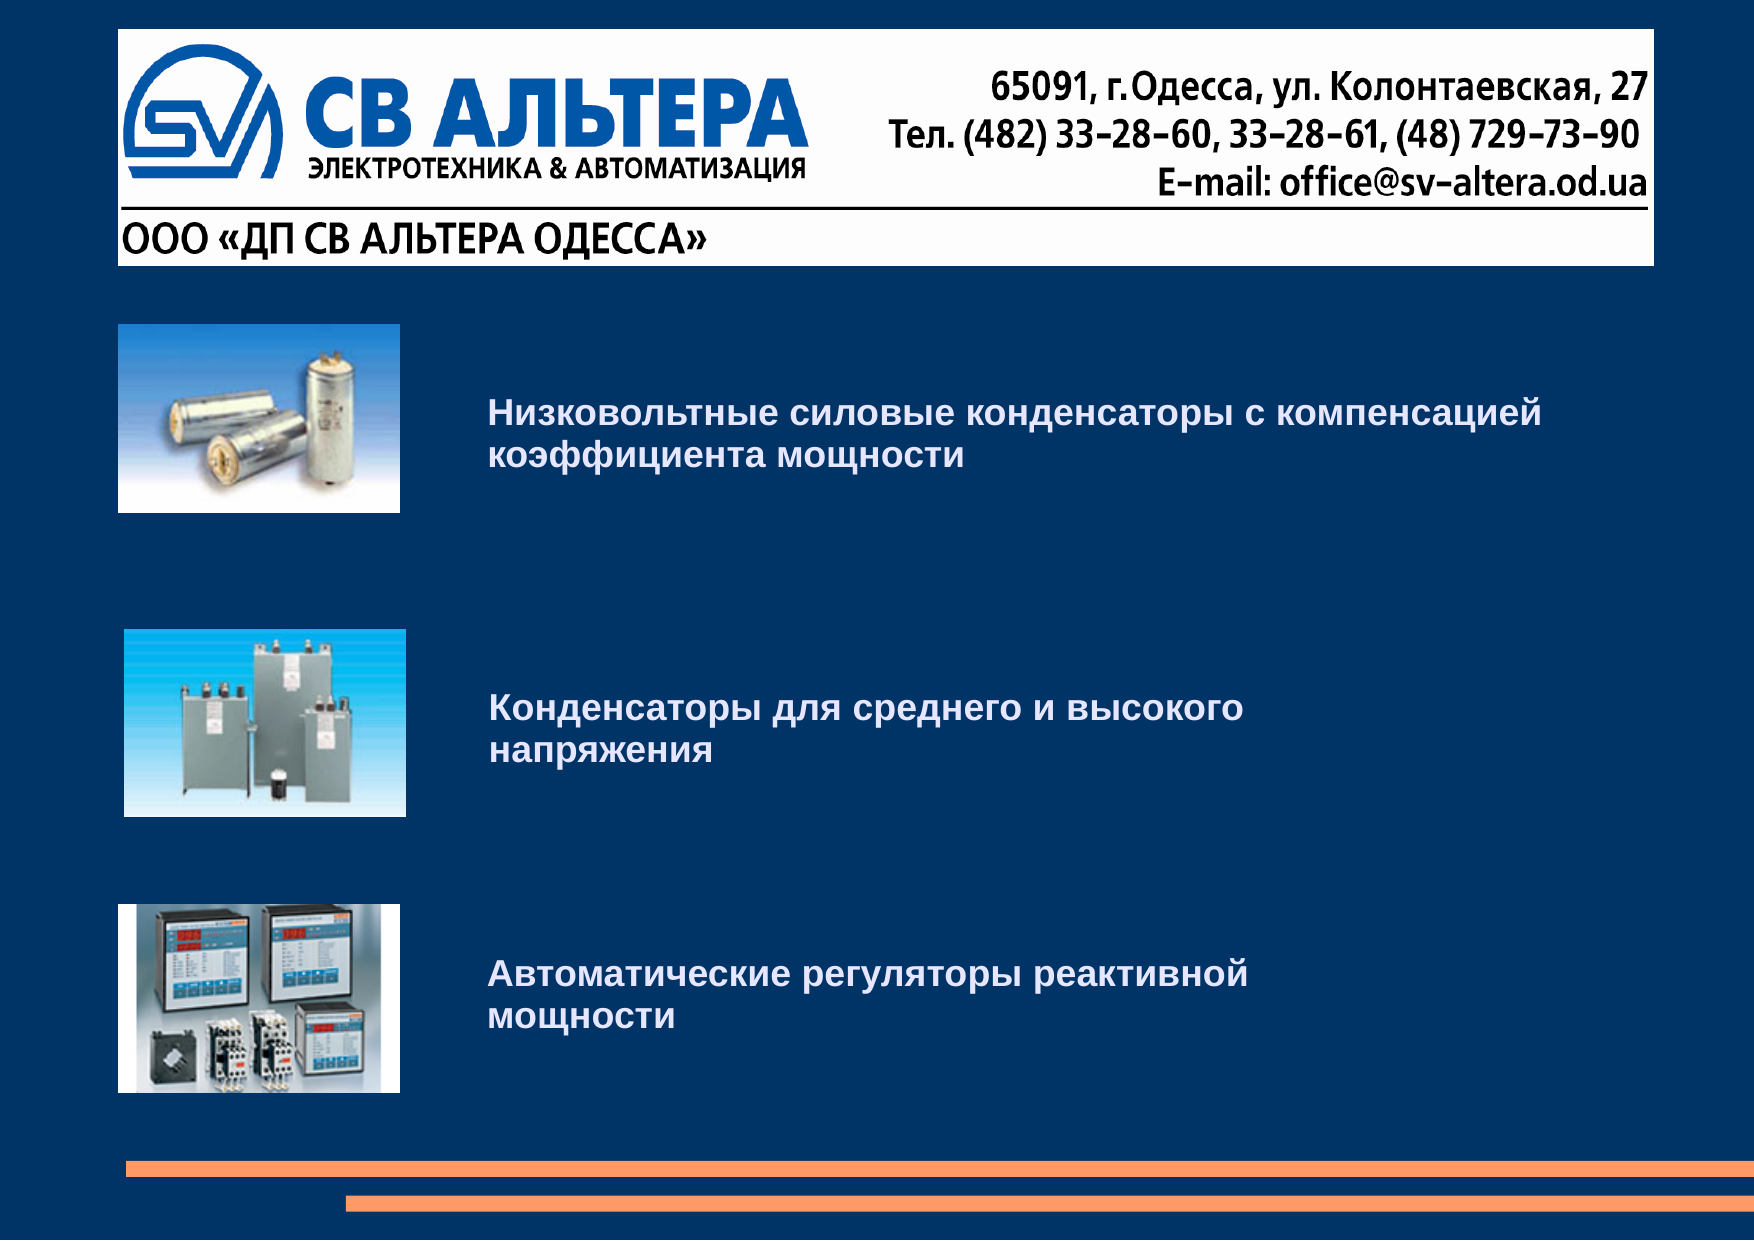

#
Низковольтные силовые конденсаторы с компенсацией
коэффициента мощности
Конденсаторы для среднего и высокого напряжения
Автоматические регуляторы реактивной мощности